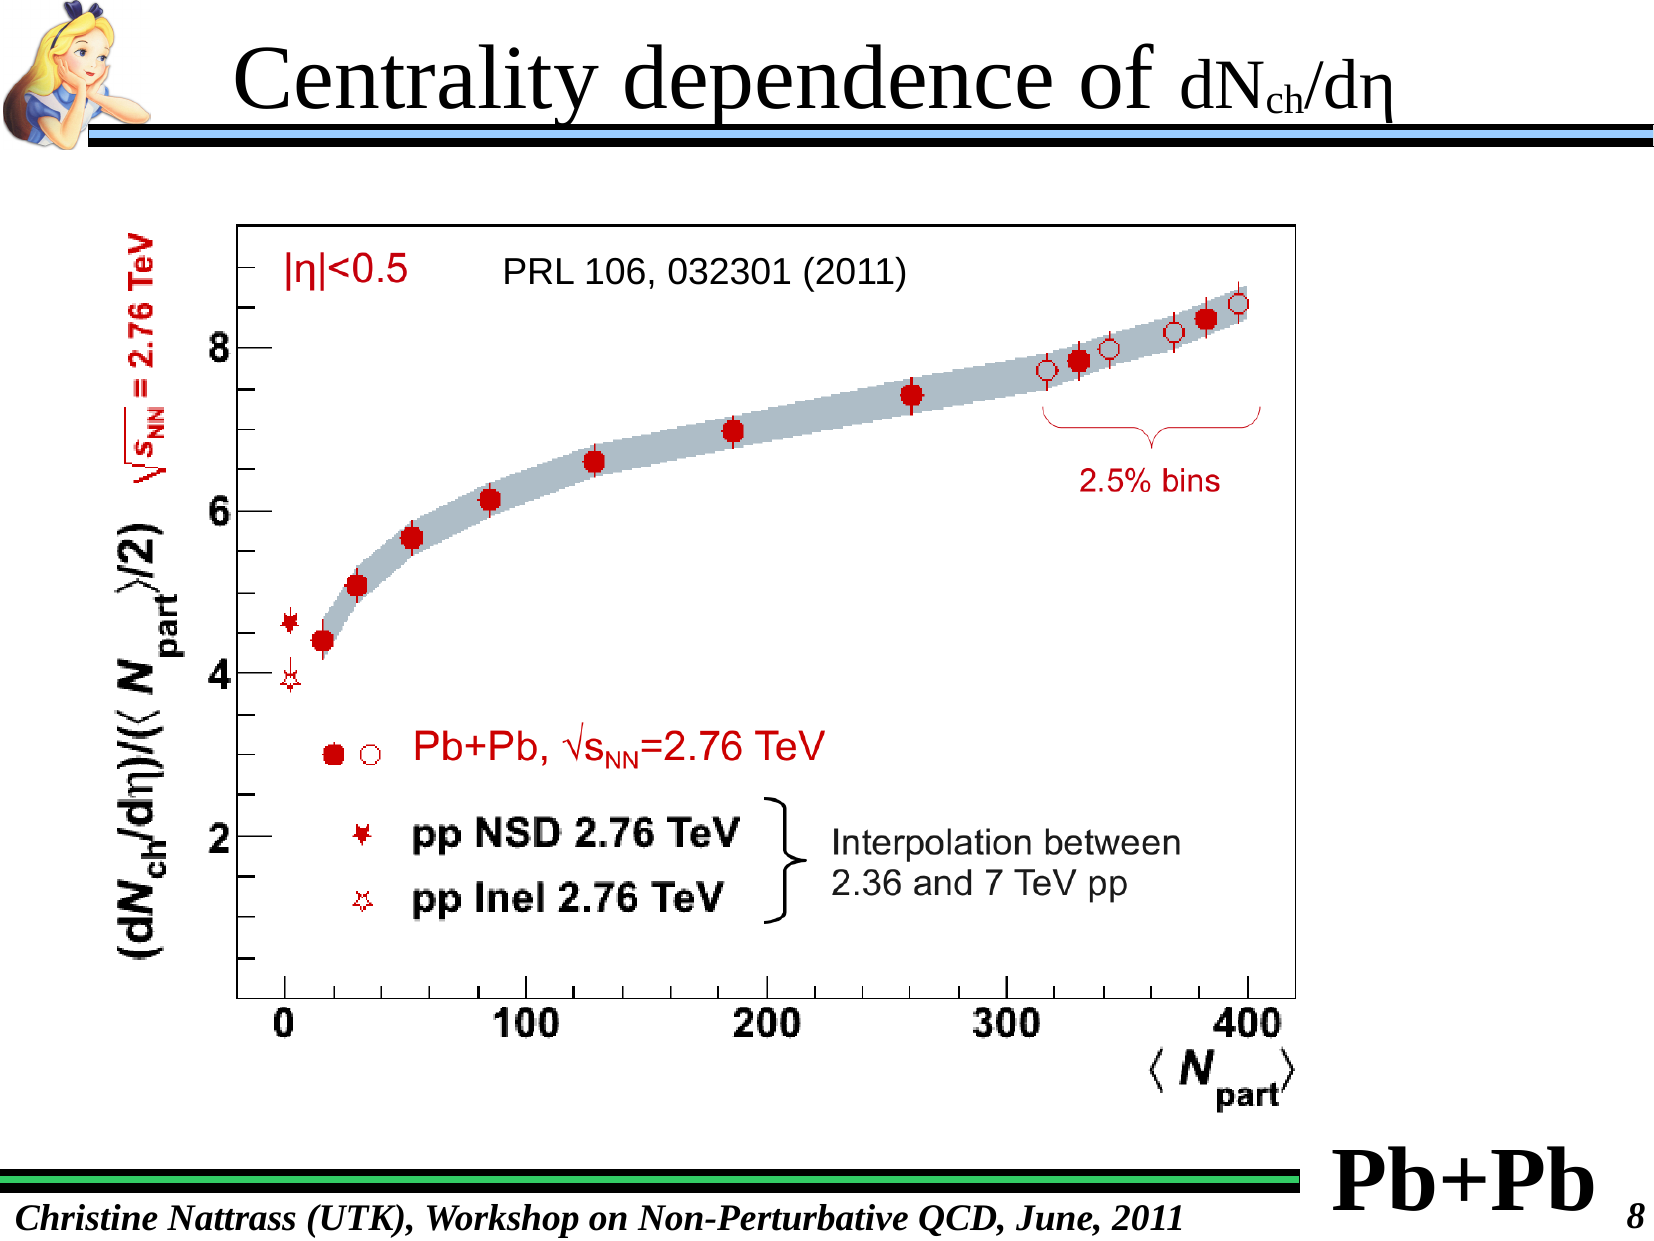

# Centrality dependence of dNch/dη
PRL 106, 032301 (2011)
Pb+Pb